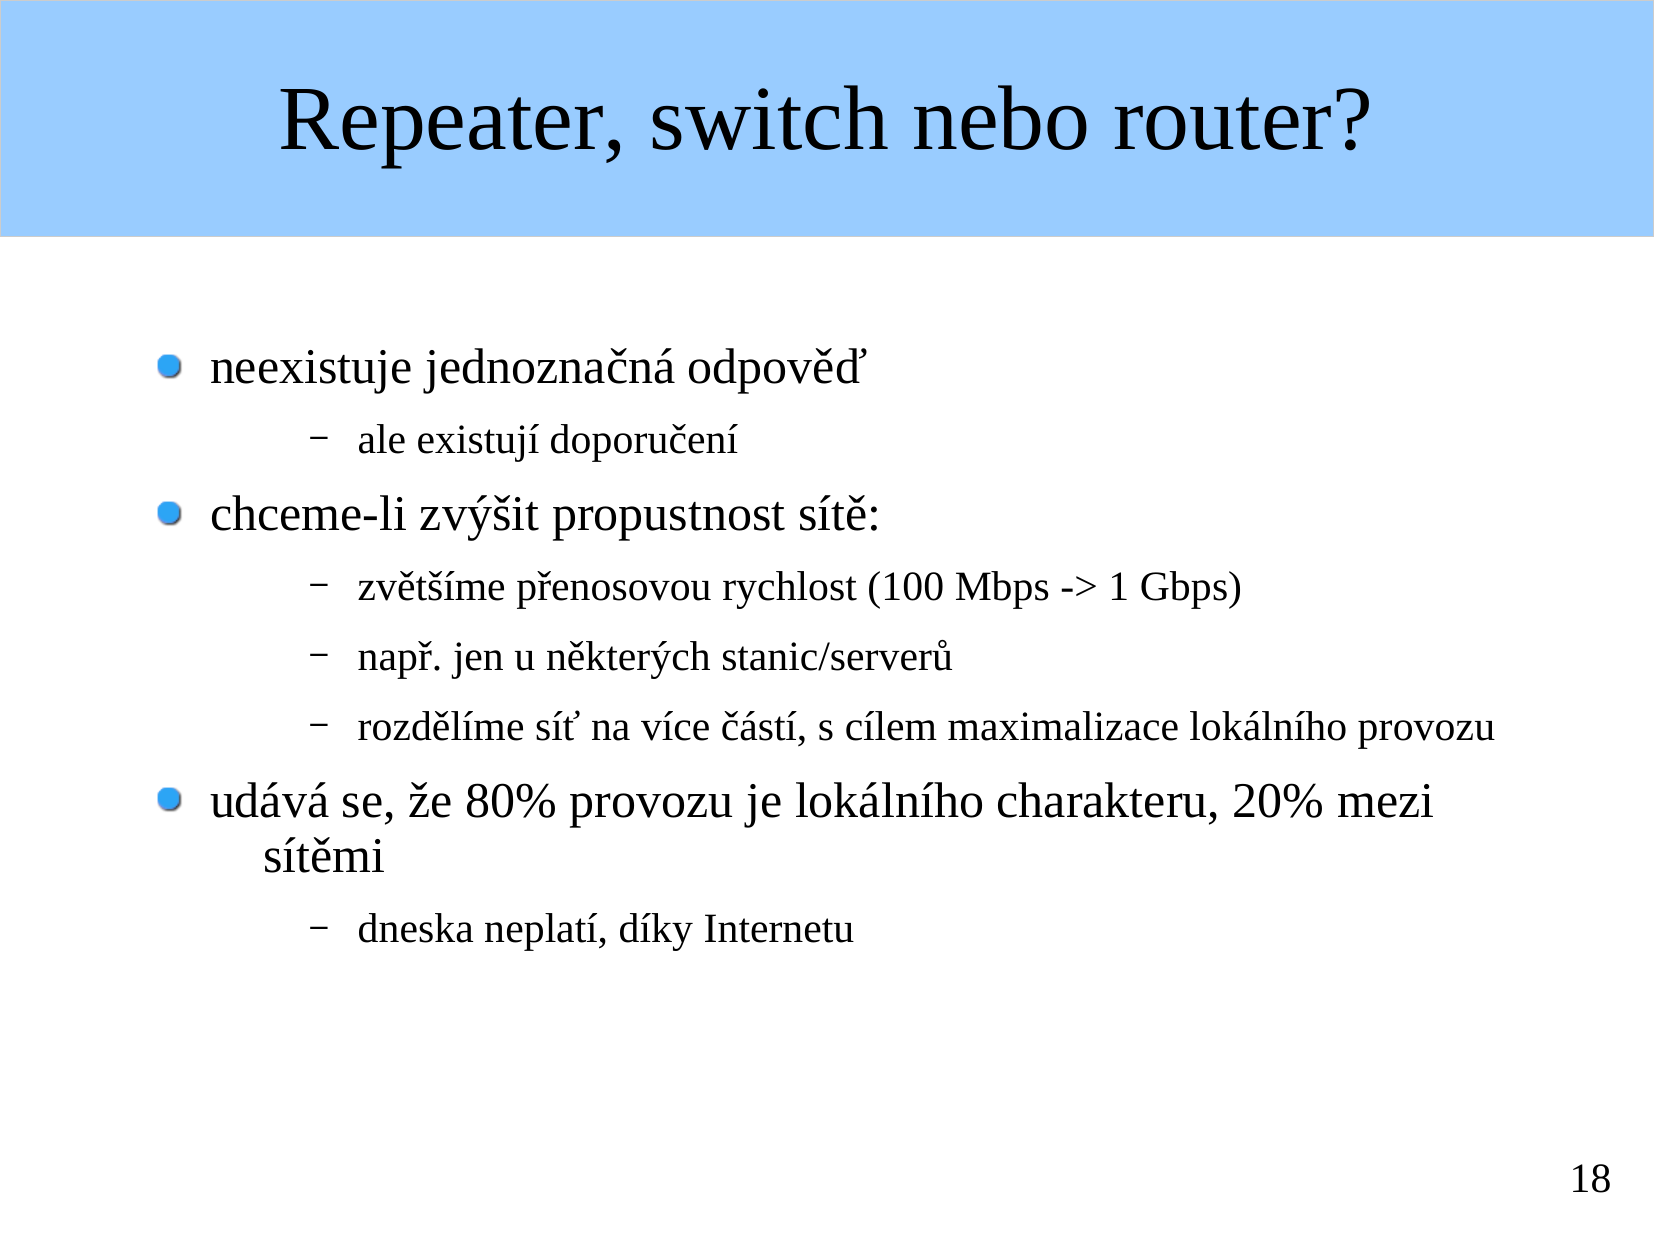

# Repeater, switch nebo router?
neexistuje jednoznačná odpověď
ale existují doporučení
chceme-li zvýšit propustnost sítě:
zvětšíme přenosovou rychlost (100 Mbps -> 1 Gbps)
např. jen u některých stanic/serverů
rozdělíme síť na více částí, s cílem maximalizace lokálního provozu
udává se, že 80% provozu je lokálního charakteru, 20% mezi sítěmi
dneska neplatí, díky Internetu